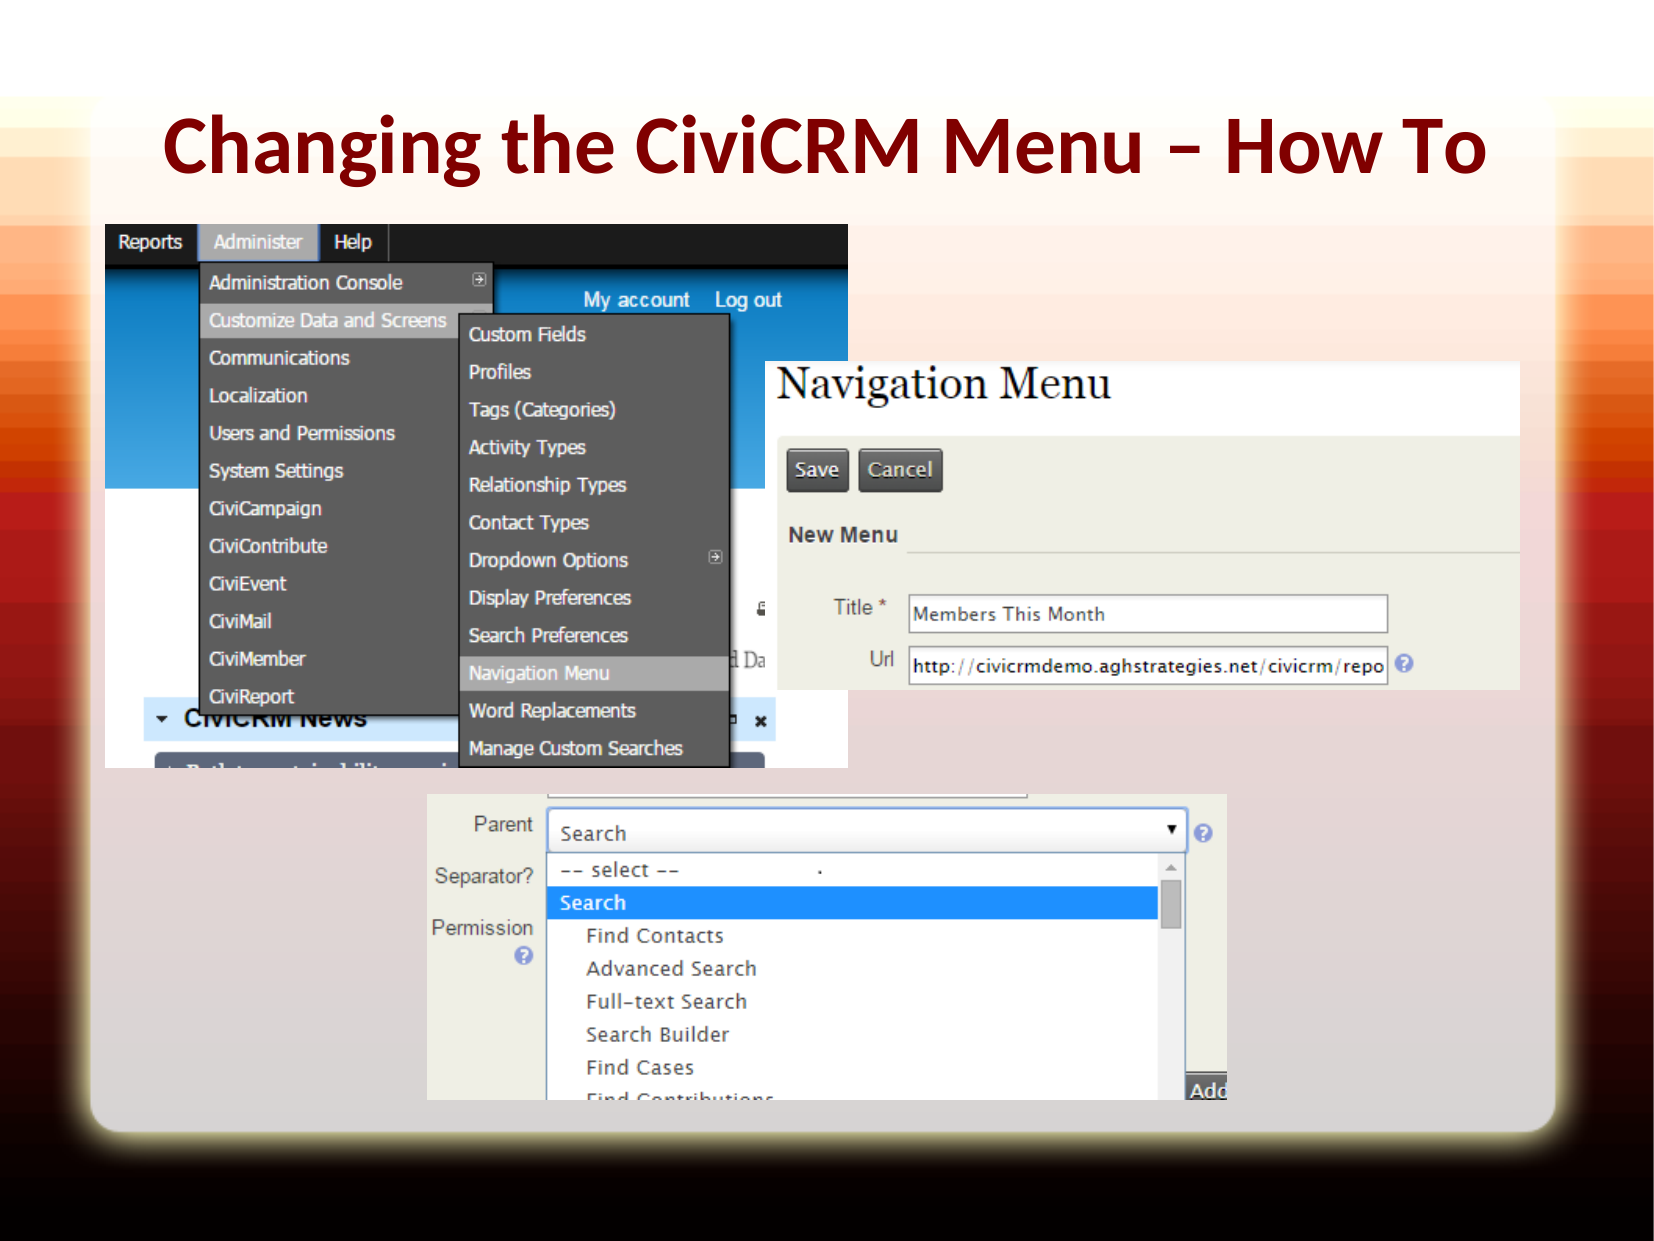

# Changing the CiviCRM Menu – How To